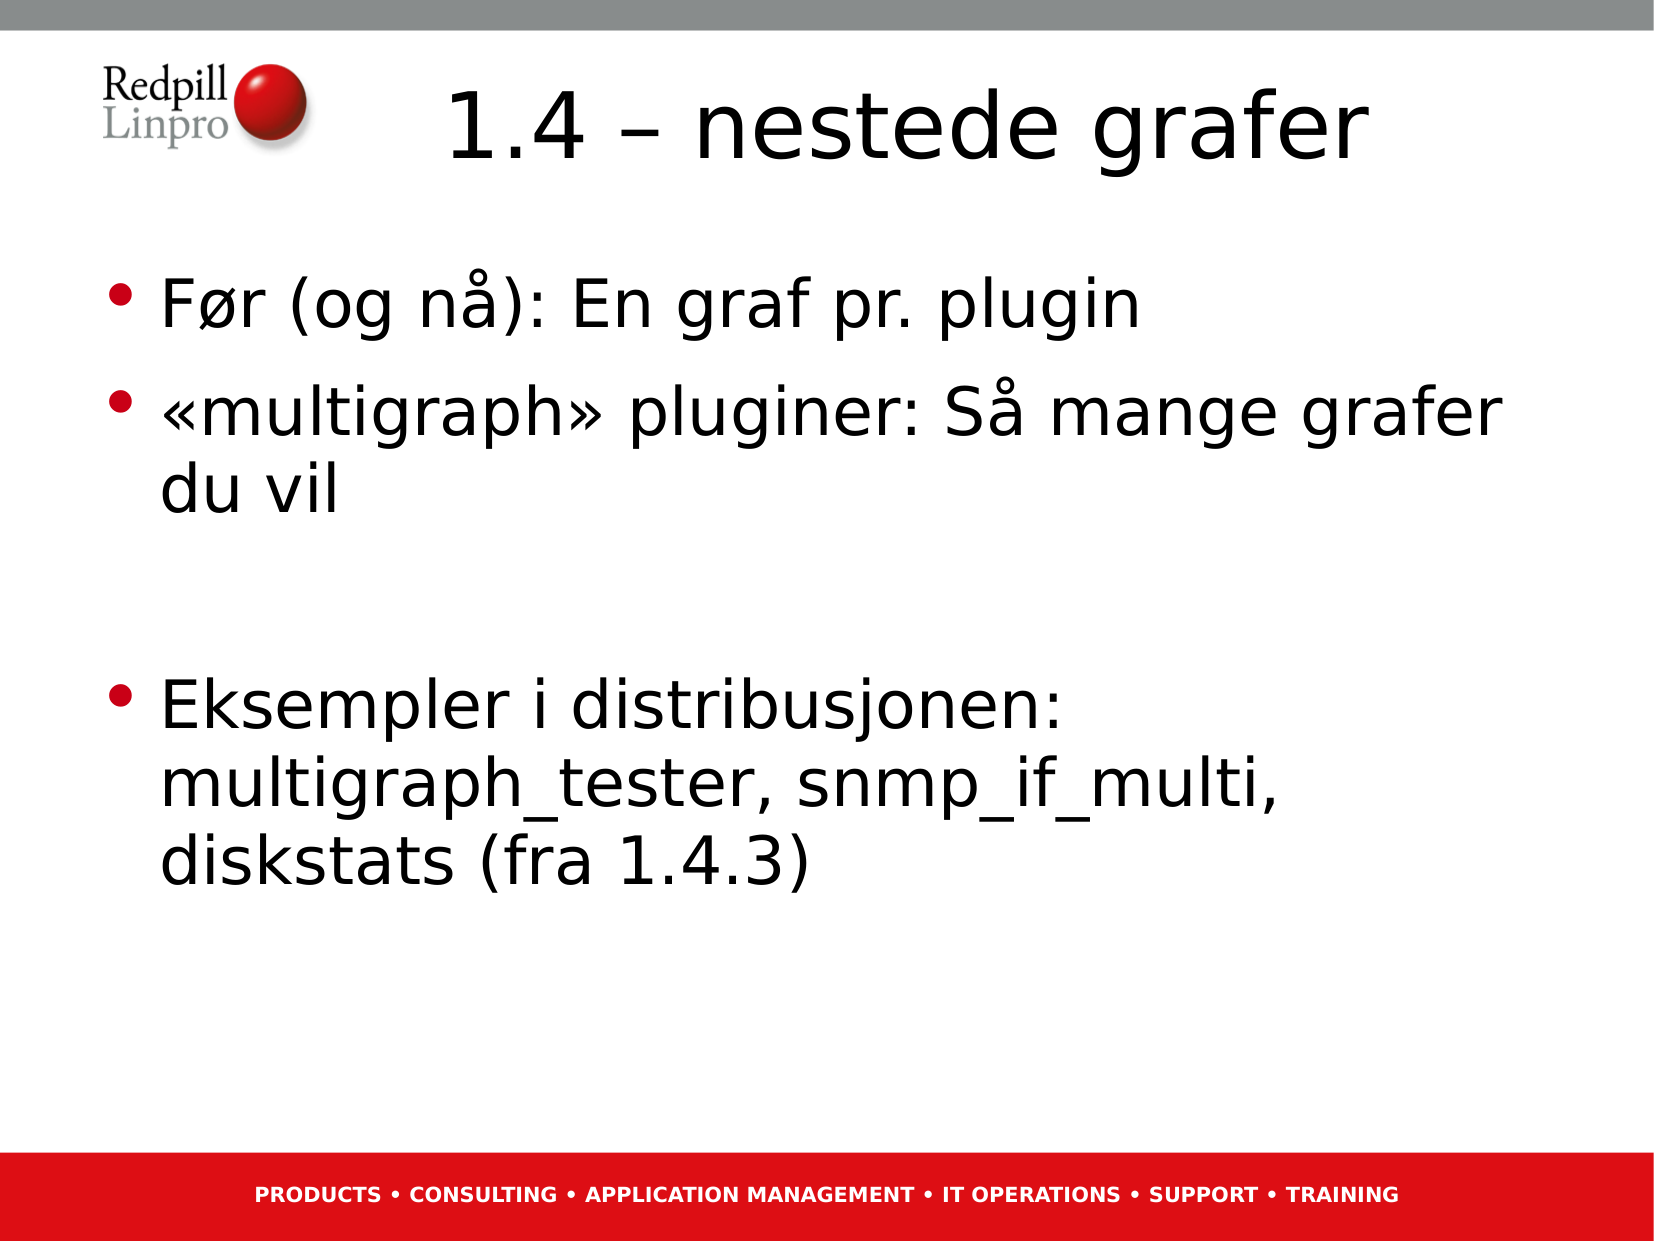

1.4 – nestede grafer
# Før (og nå): En graf pr. plugin
«multigraph» pluginer: Så mange grafer du vil
Eksempler i distribusjonen: multigraph_tester, snmp_if_multi, diskstats (fra 1.4.3)